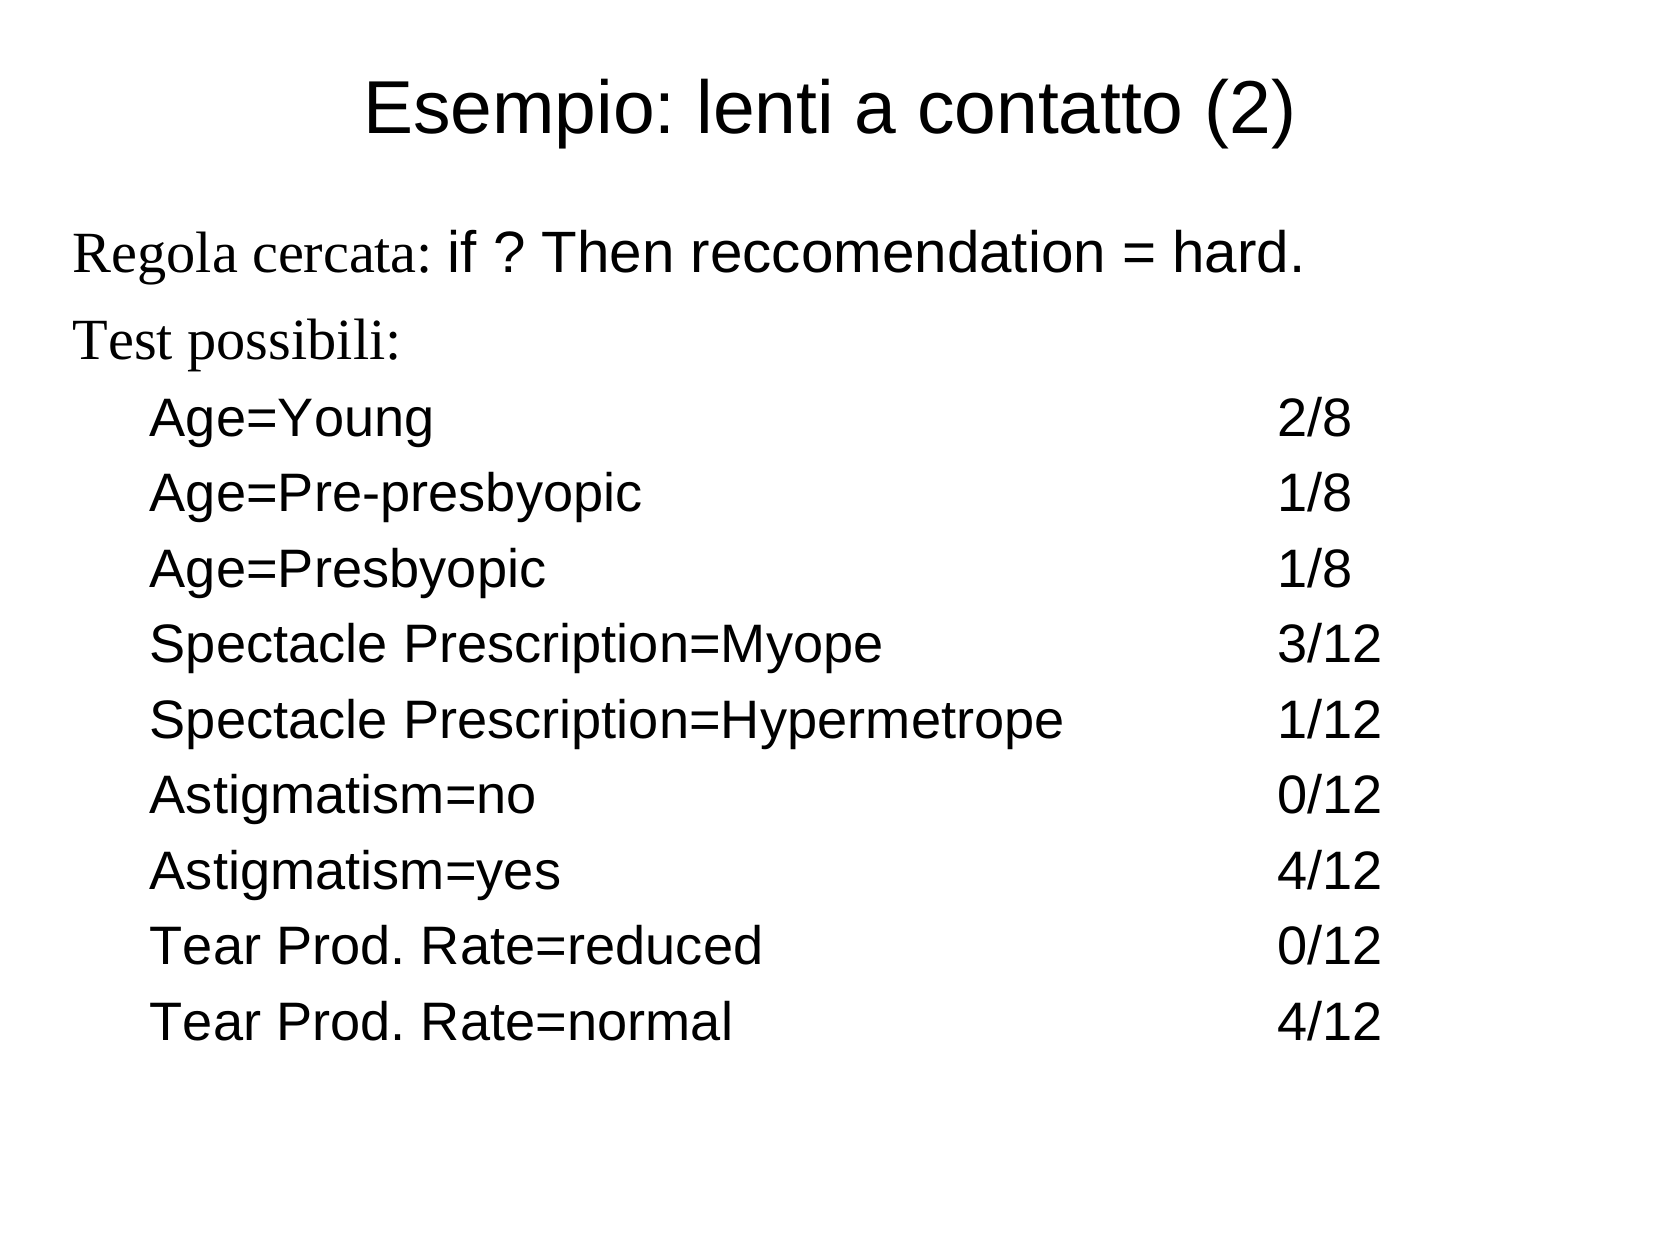

# Esempio: lenti a contatto (2)
Regola cercata: if ? Then reccomendation = hard.
Test possibili:
Age=Young	2/8
Age=Pre-presbyopic	1/8
Age=Presbyopic	1/8
Spectacle Prescription=Myope	3/12
Spectacle Prescription=Hypermetrope	1/12
Astigmatism=no	0/12
Astigmatism=yes	4/12
Tear Prod. Rate=reduced	0/12
Tear Prod. Rate=normal	4/12